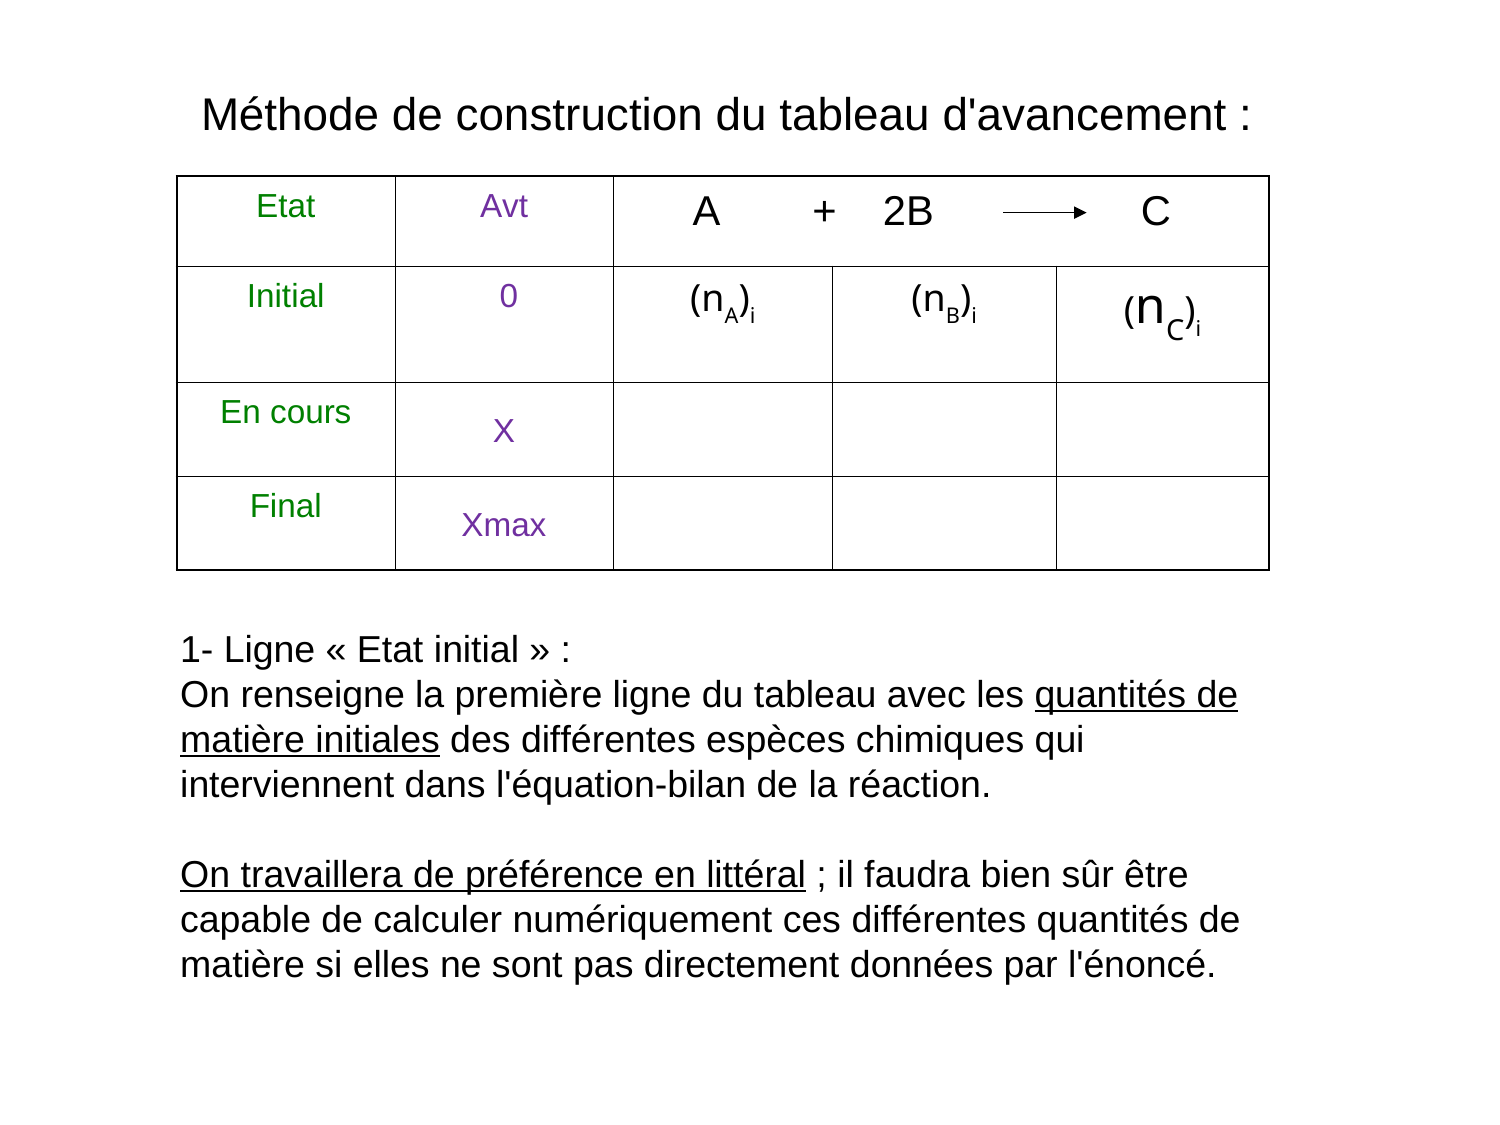

Méthode de construction du tableau d'avancement :
| Etat | Avt | A + 2B C | | |
| --- | --- | --- | --- | --- |
| Initial | 0 | (nA)i | (nB)i | (nC)i |
| En cours | X | | | |
| Final | Xmax | | | |
1- Ligne « Etat initial » :
On renseigne la première ligne du tableau avec les quantités de matière initiales des différentes espèces chimiques qui interviennent dans l'équation-bilan de la réaction.
On travaillera de préférence en littéral ; il faudra bien sûr être capable de calculer numériquement ces différentes quantités de matière si elles ne sont pas directement données par l'énoncé.